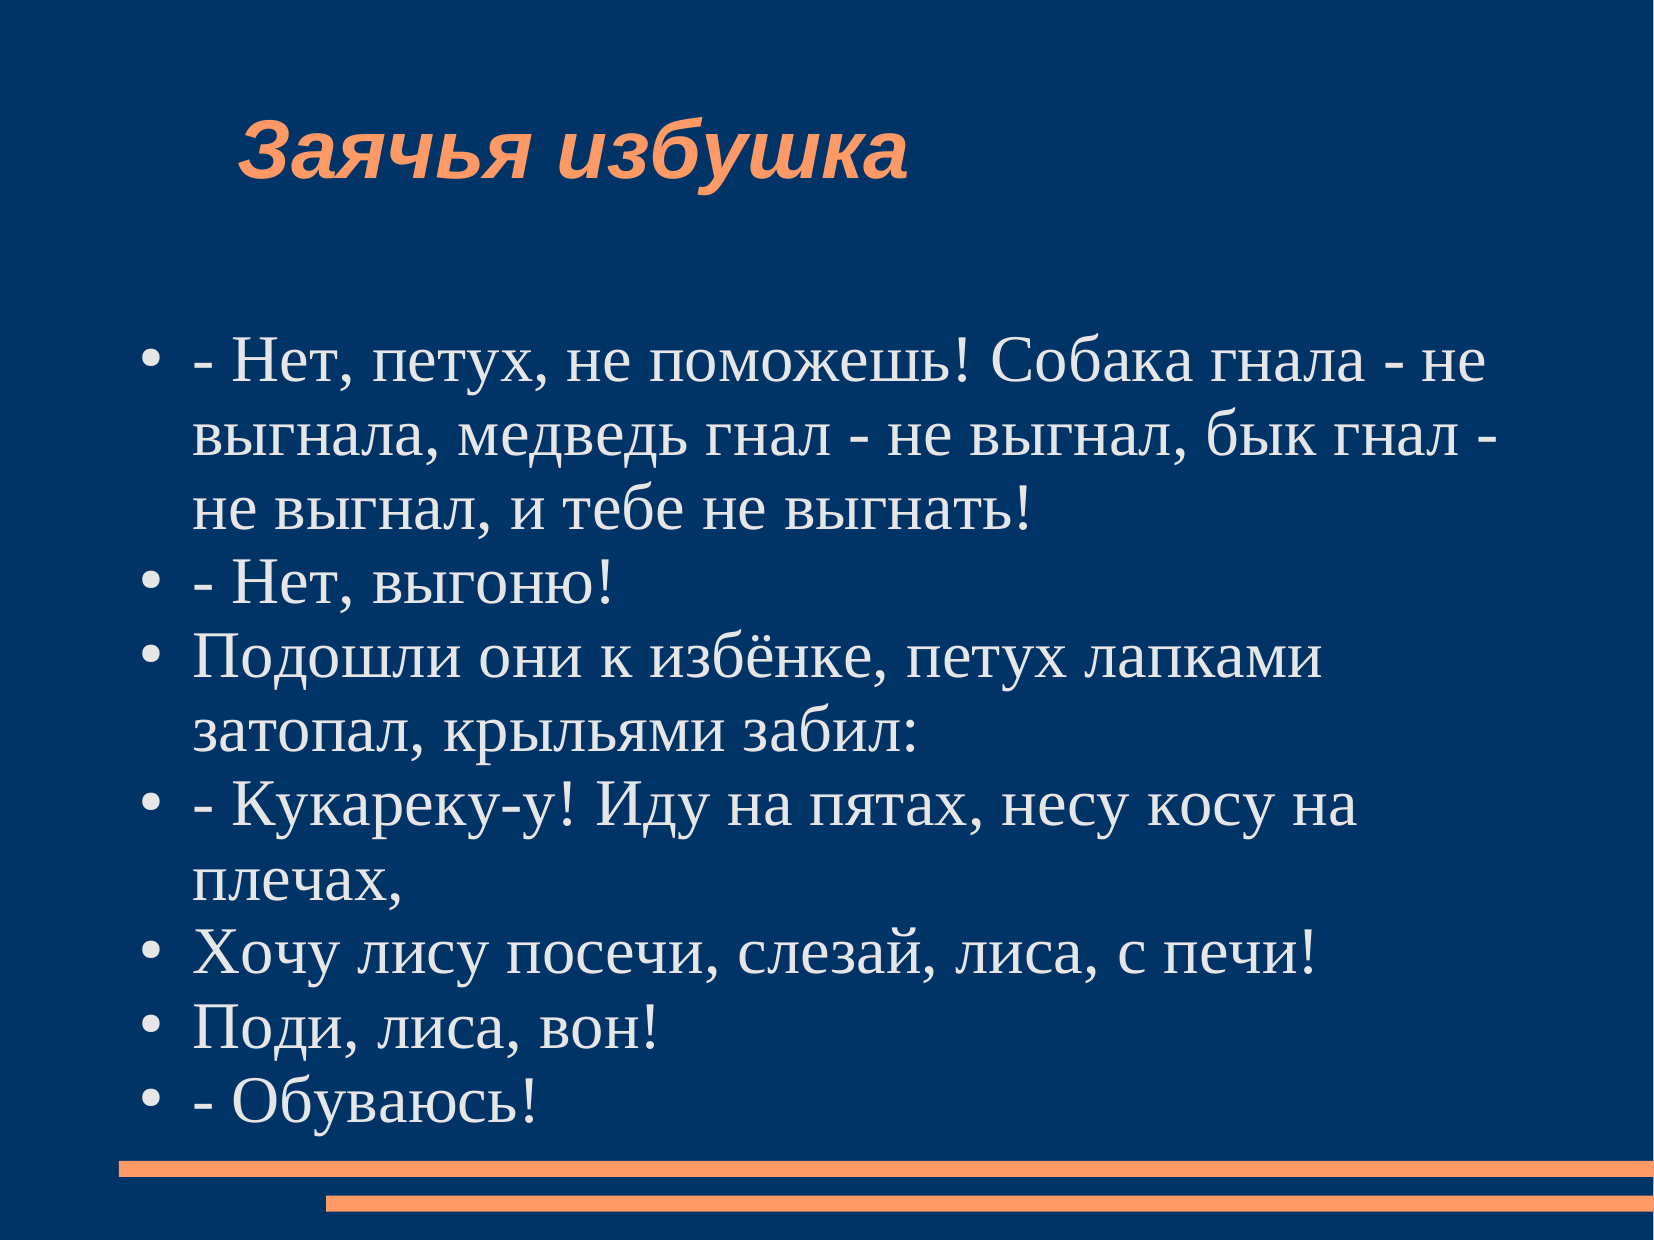

# Заячья избушка
- Нет, петух, не поможешь! Собака гнала - не выгнала, медведь гнал - не выгнал, бык гнал - не выгнал, и тебе не выгнать!
- Нет, выгоню!
Подошли они к избёнке, петух лапками затопал, крыльями забил:
- Кукареку-у! Иду на пятах, несу косу на плечах,
Хочу лису посечи, слезай, лиса, с печи!
Поди, лиса, вон!
- Обуваюсь!